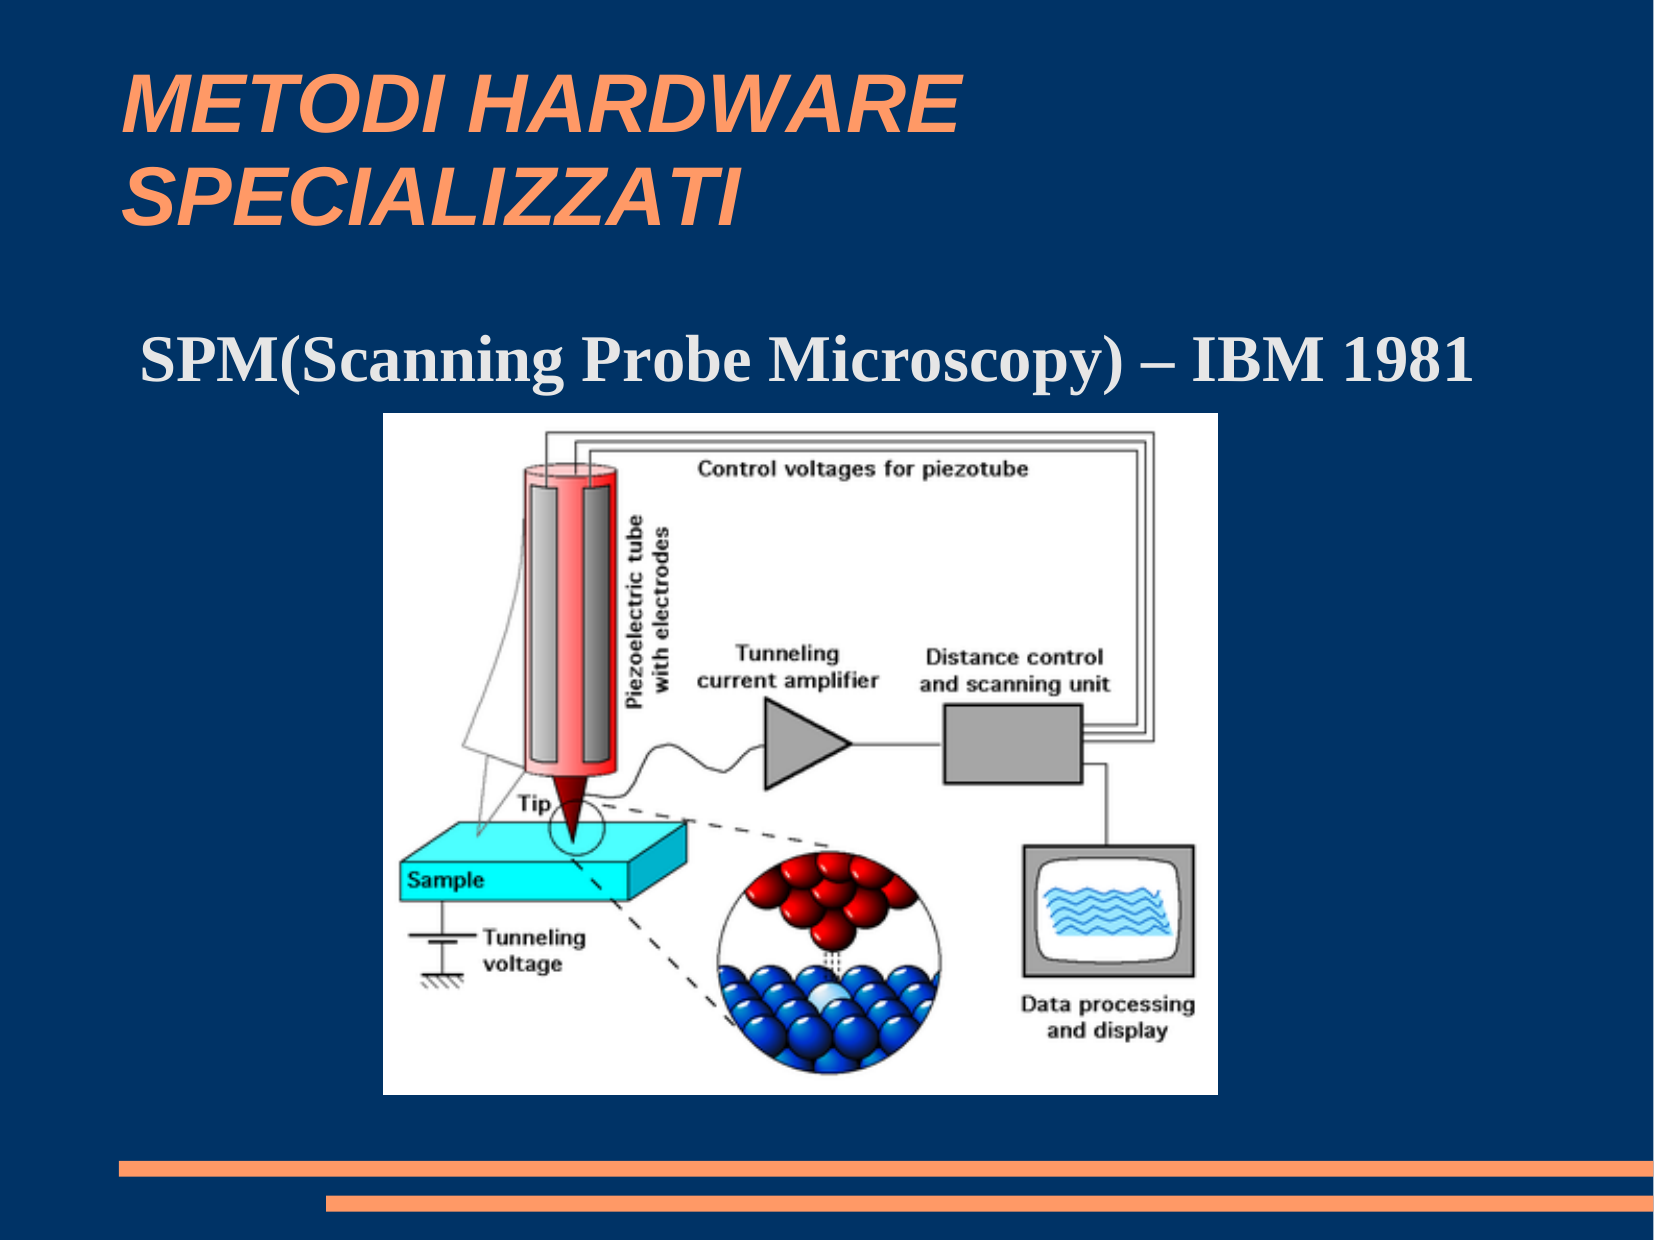

# METODI HARDWARE SPECIALIZZATI
SPM(Scanning Probe Microscopy) – IBM 1981